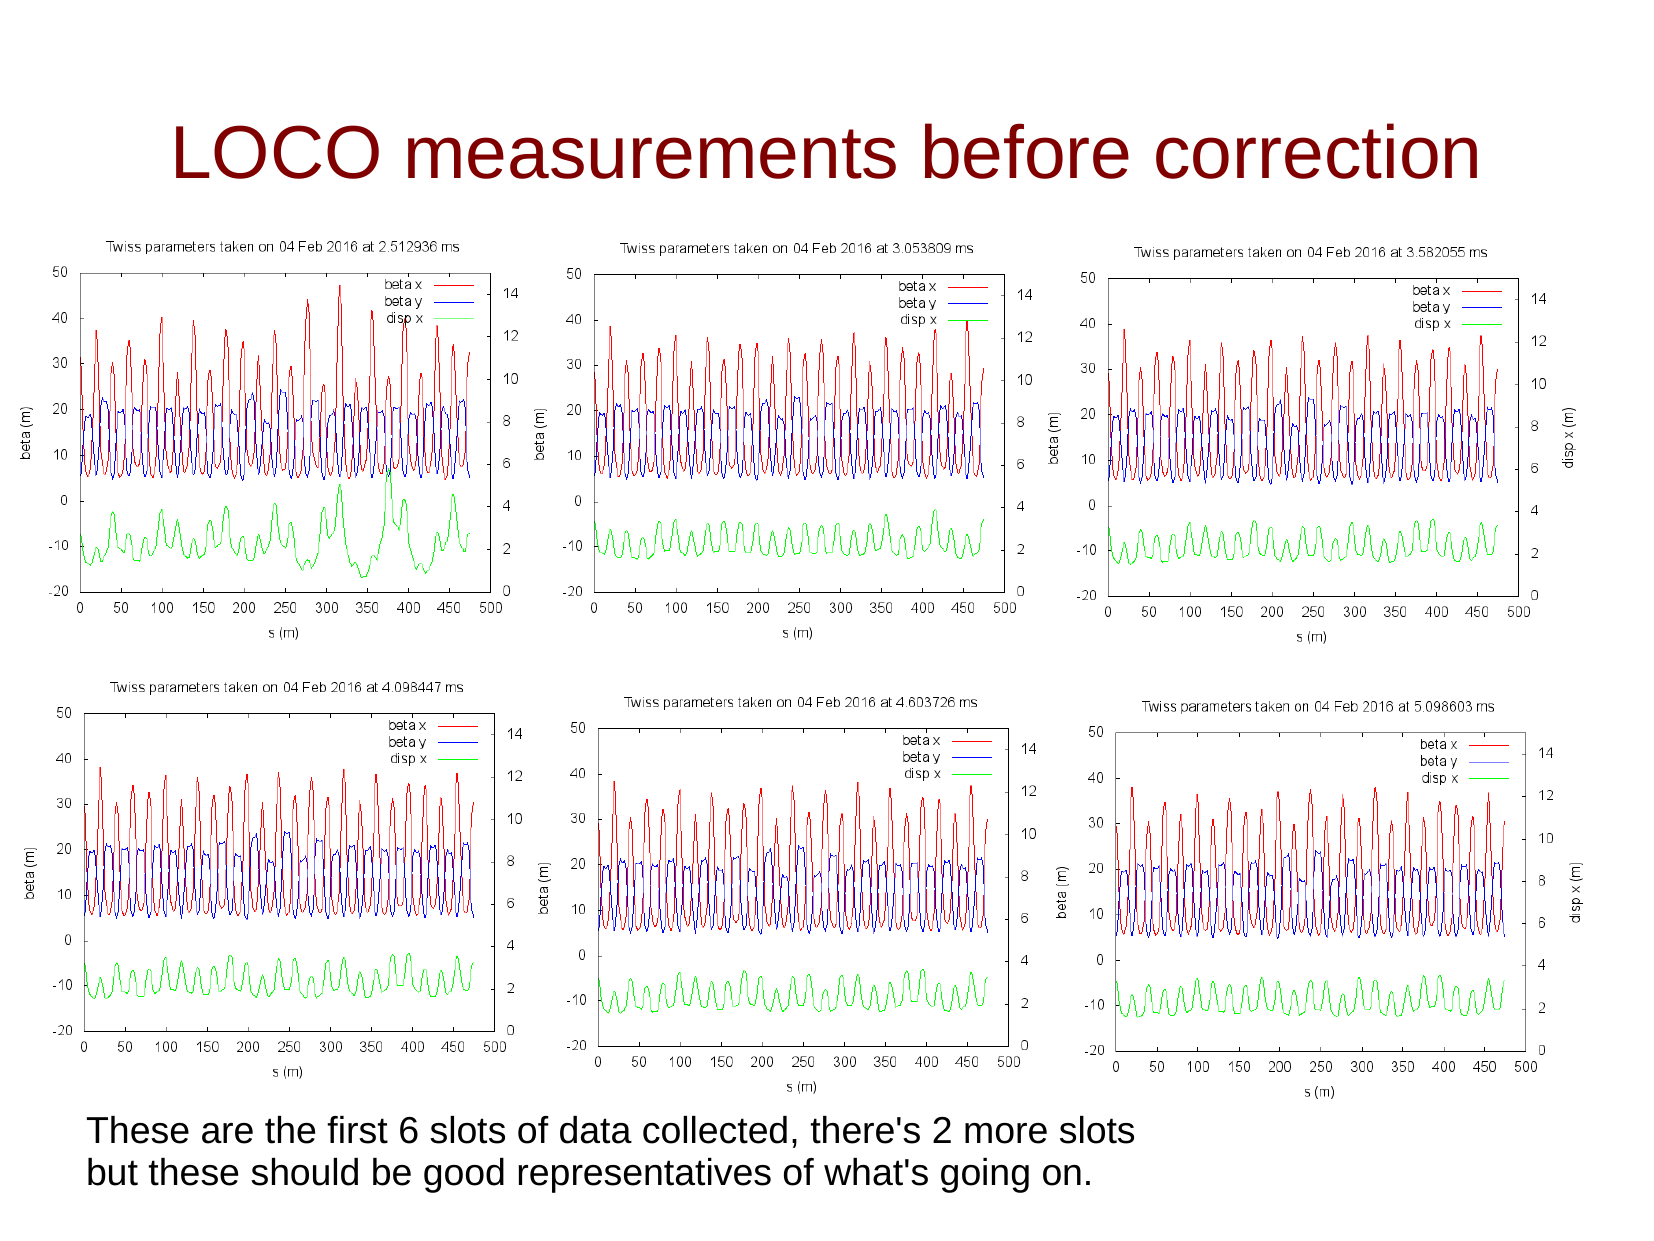

# LOCO measurements before correction
These are the first 6 slots of data collected, there's 2 more slots but these should be good representatives of what's going on.